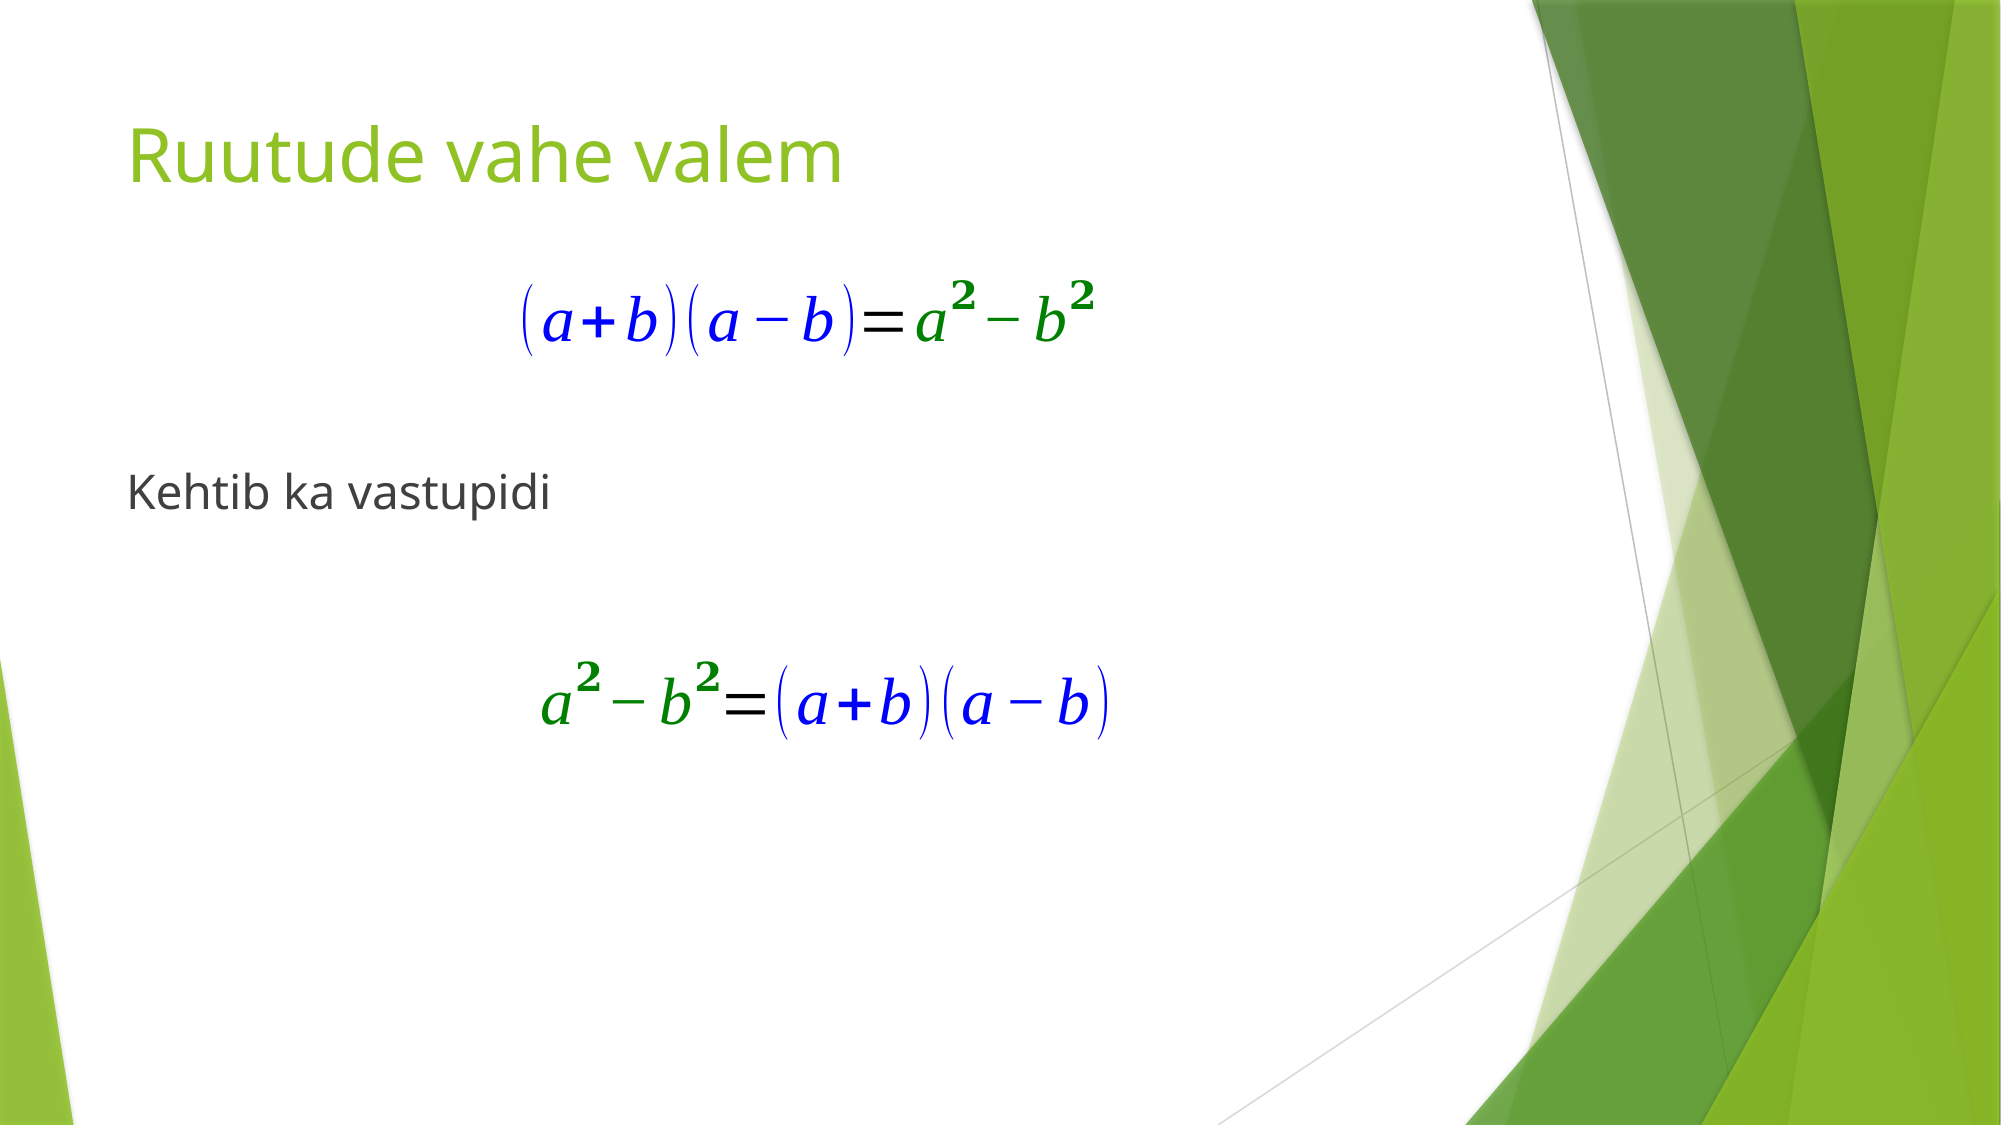

# Ruutude vahe valem
Kehtib ka vastupidi